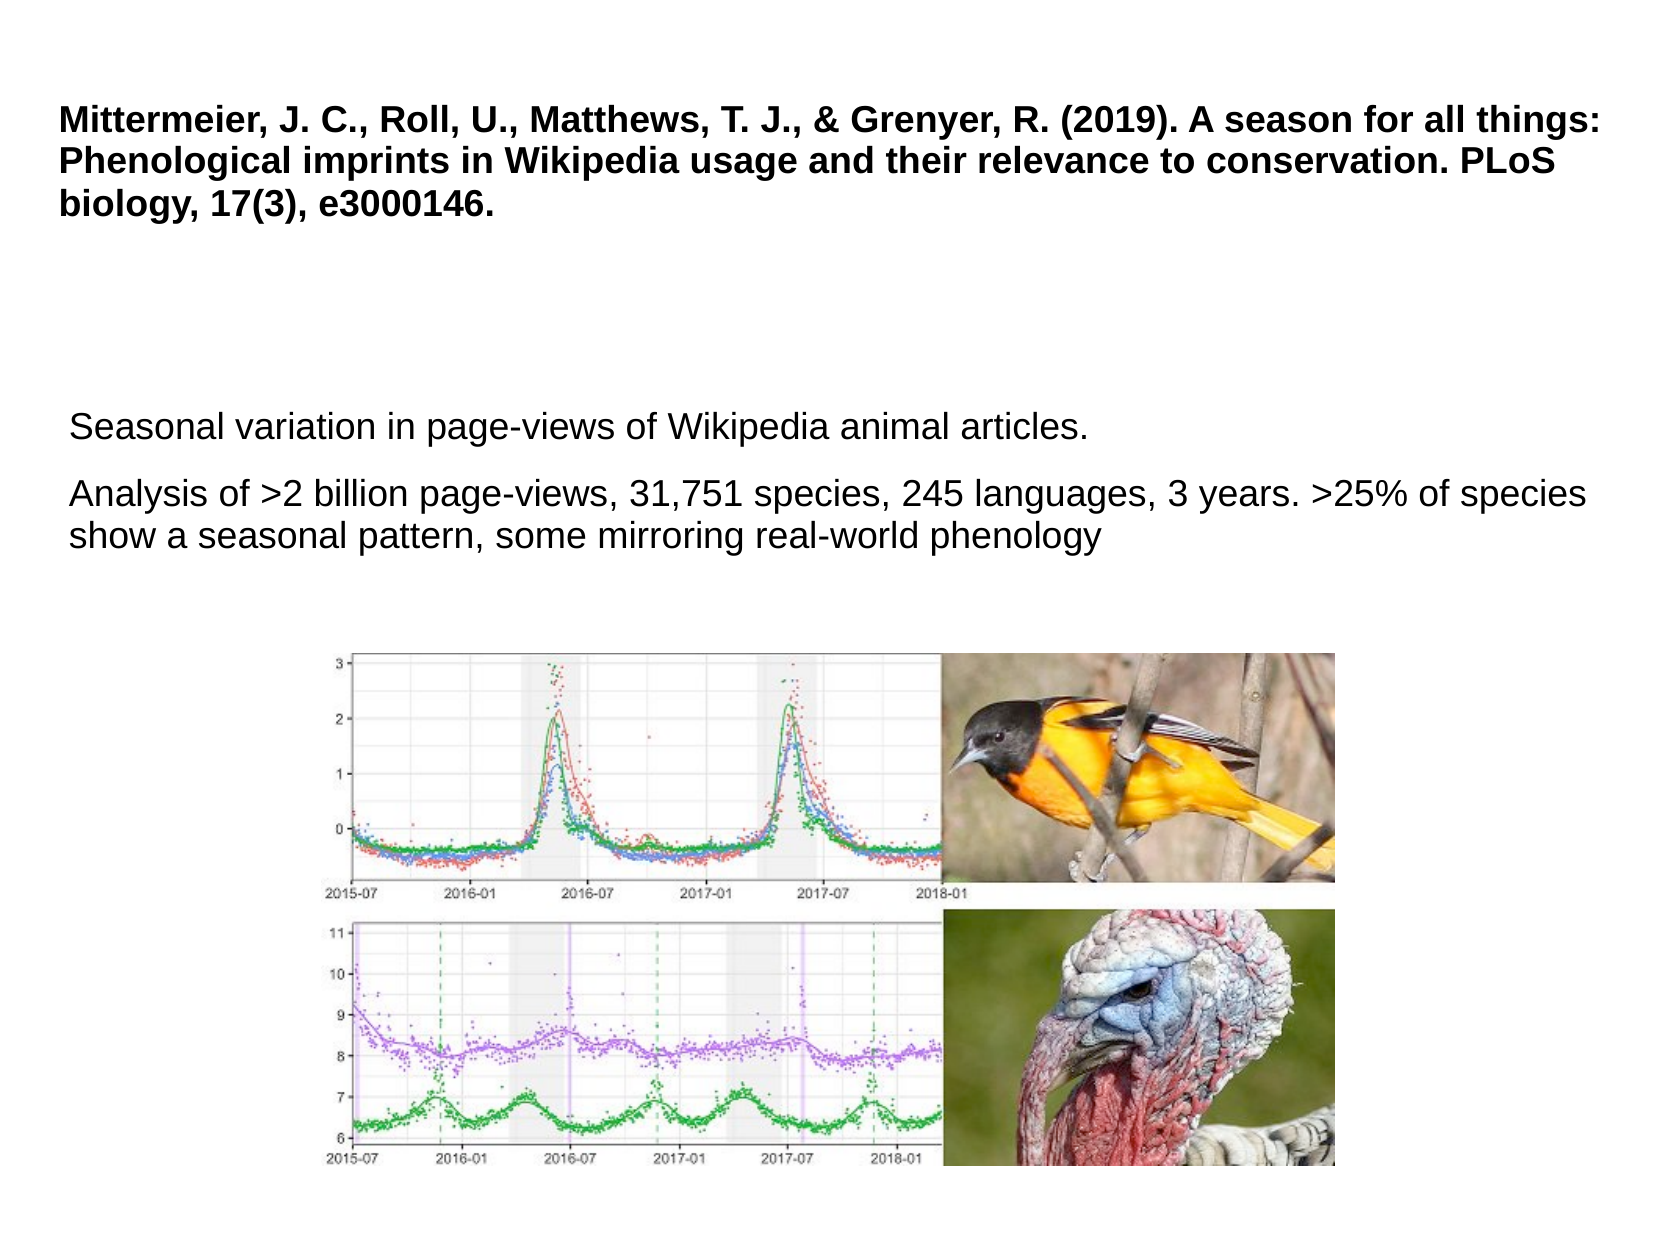

Mittermeier, J. C., Roll, U., Matthews, T. J., & Grenyer, R. (2019). A season for all things: Phenological imprints in Wikipedia usage and their relevance to conservation. PLoS biology, 17(3), e3000146.
Seasonal variation in page-views of Wikipedia animal articles.
Analysis of >2 billion page-views, 31,751 species, 245 languages, 3 years. >25% of species show a seasonal pattern, some mirroring real-world phenology